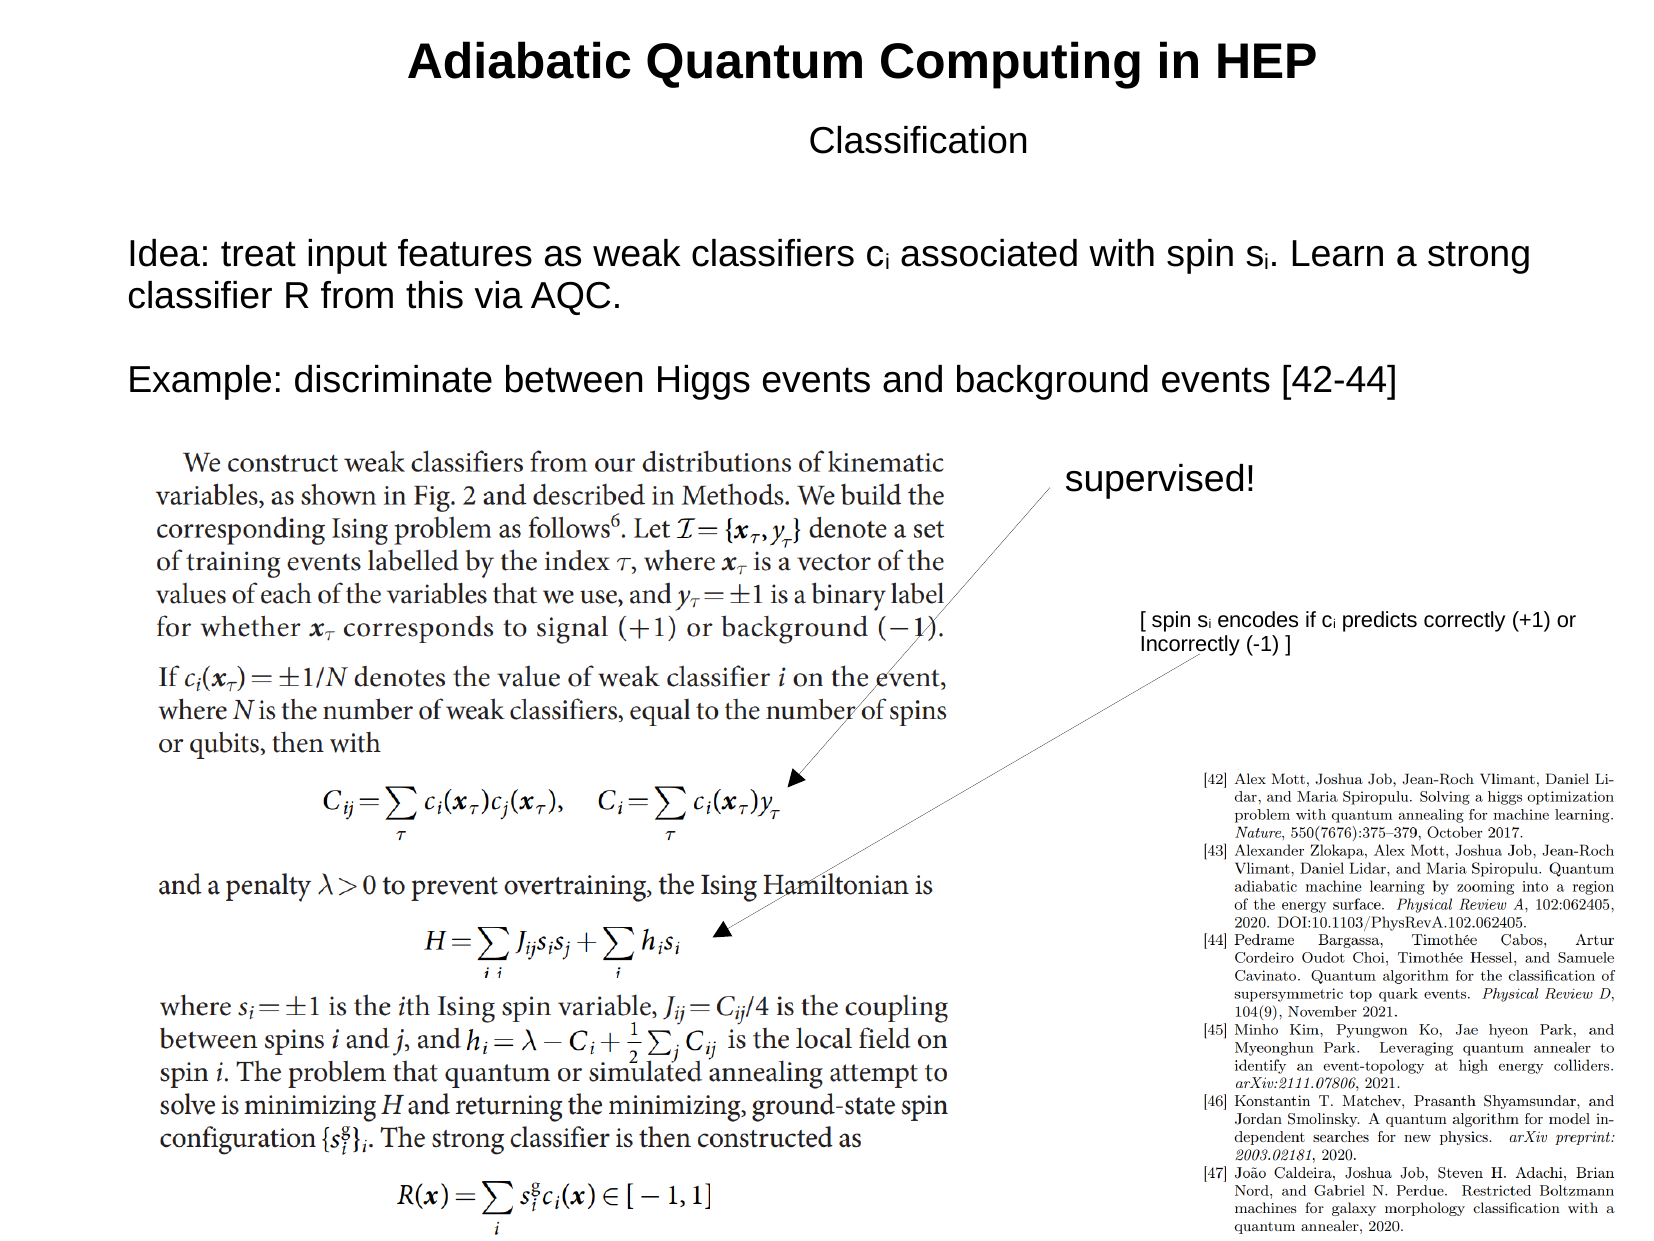

Adiabatic Quantum Computing in HEP
Classification
Idea: treat input features as weak classifiers ci associated with spin si. Learn a strong classifier R from this via AQC.
Example: discriminate between Higgs events and background events [42-44]
supervised!
[ spin si encodes if ci predicts correctly (+1) or
Incorrectly (-1) ]